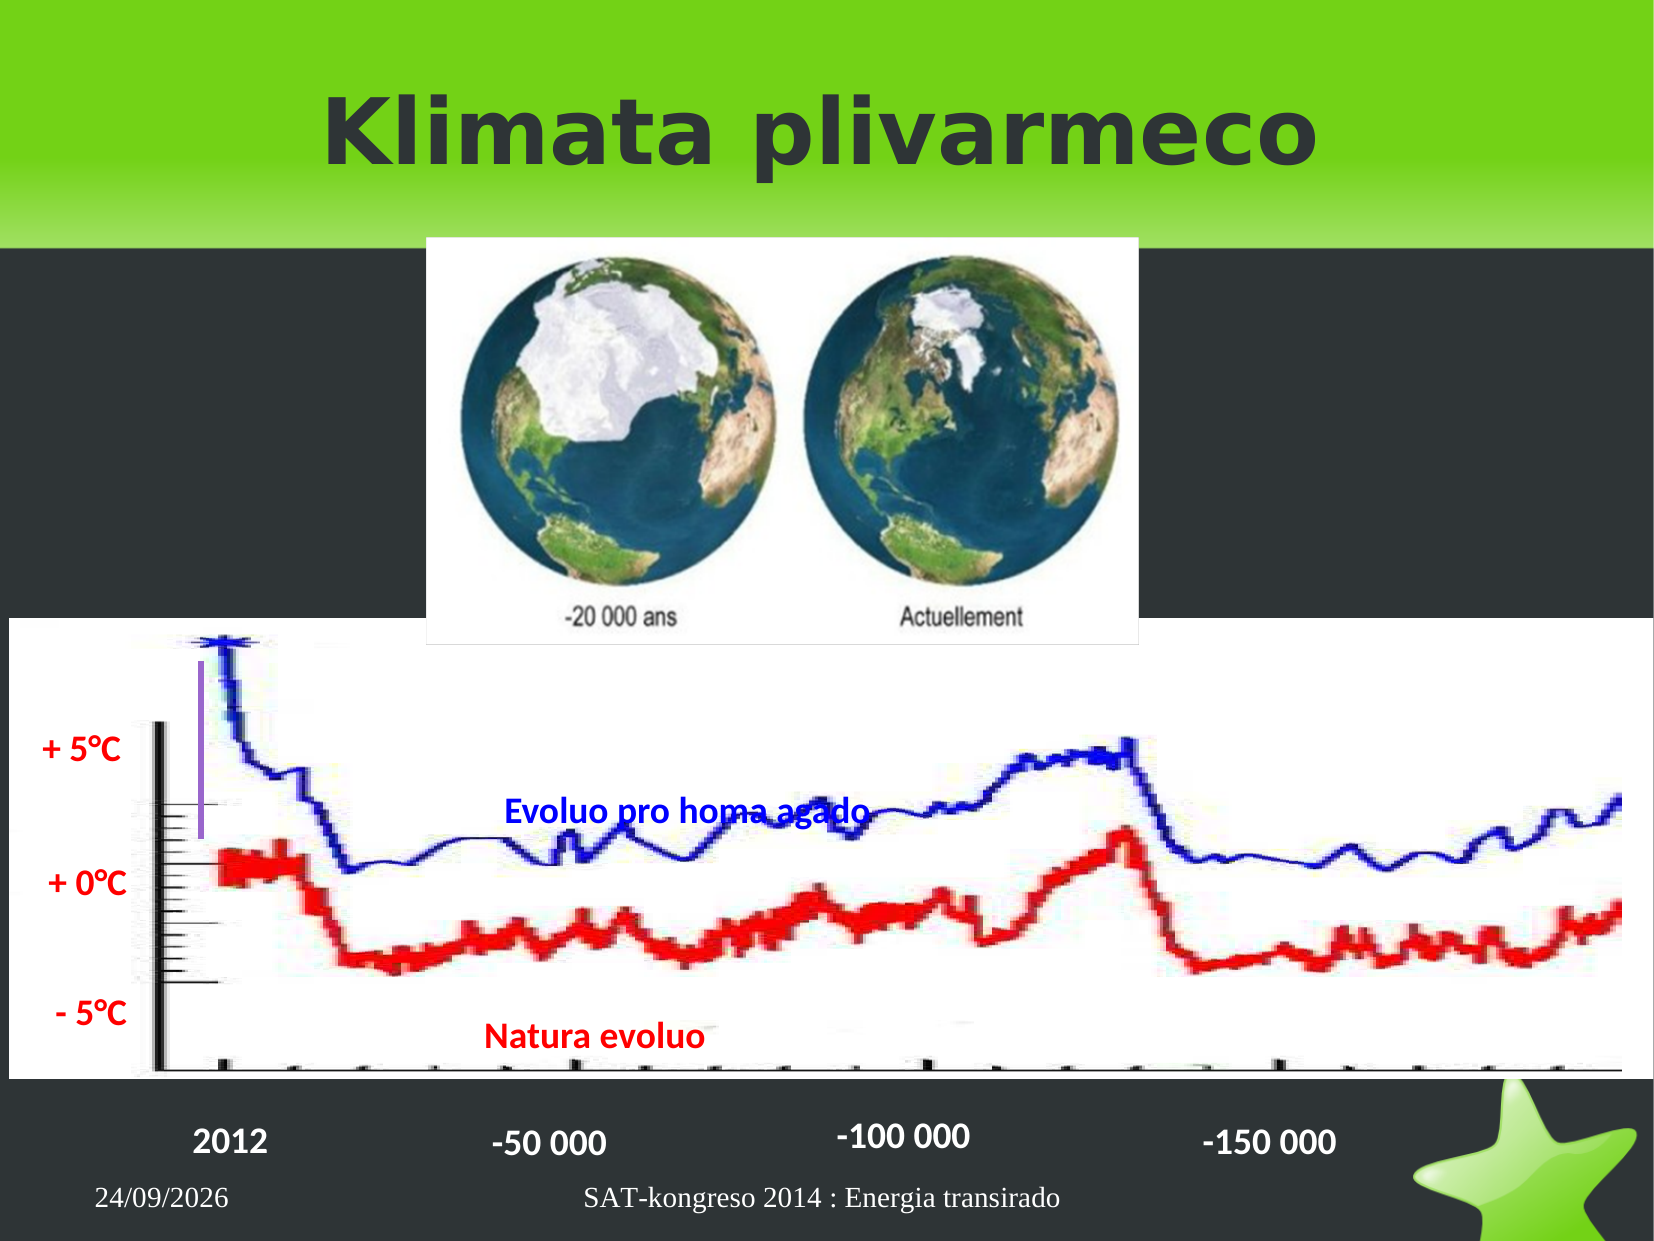

# Klimata plivarmeco
+ 5°C
Evoluo pro homa agado
+ 0°C
- 5°C
Natura evoluo
-100 000
2012
-150 000
-50 000